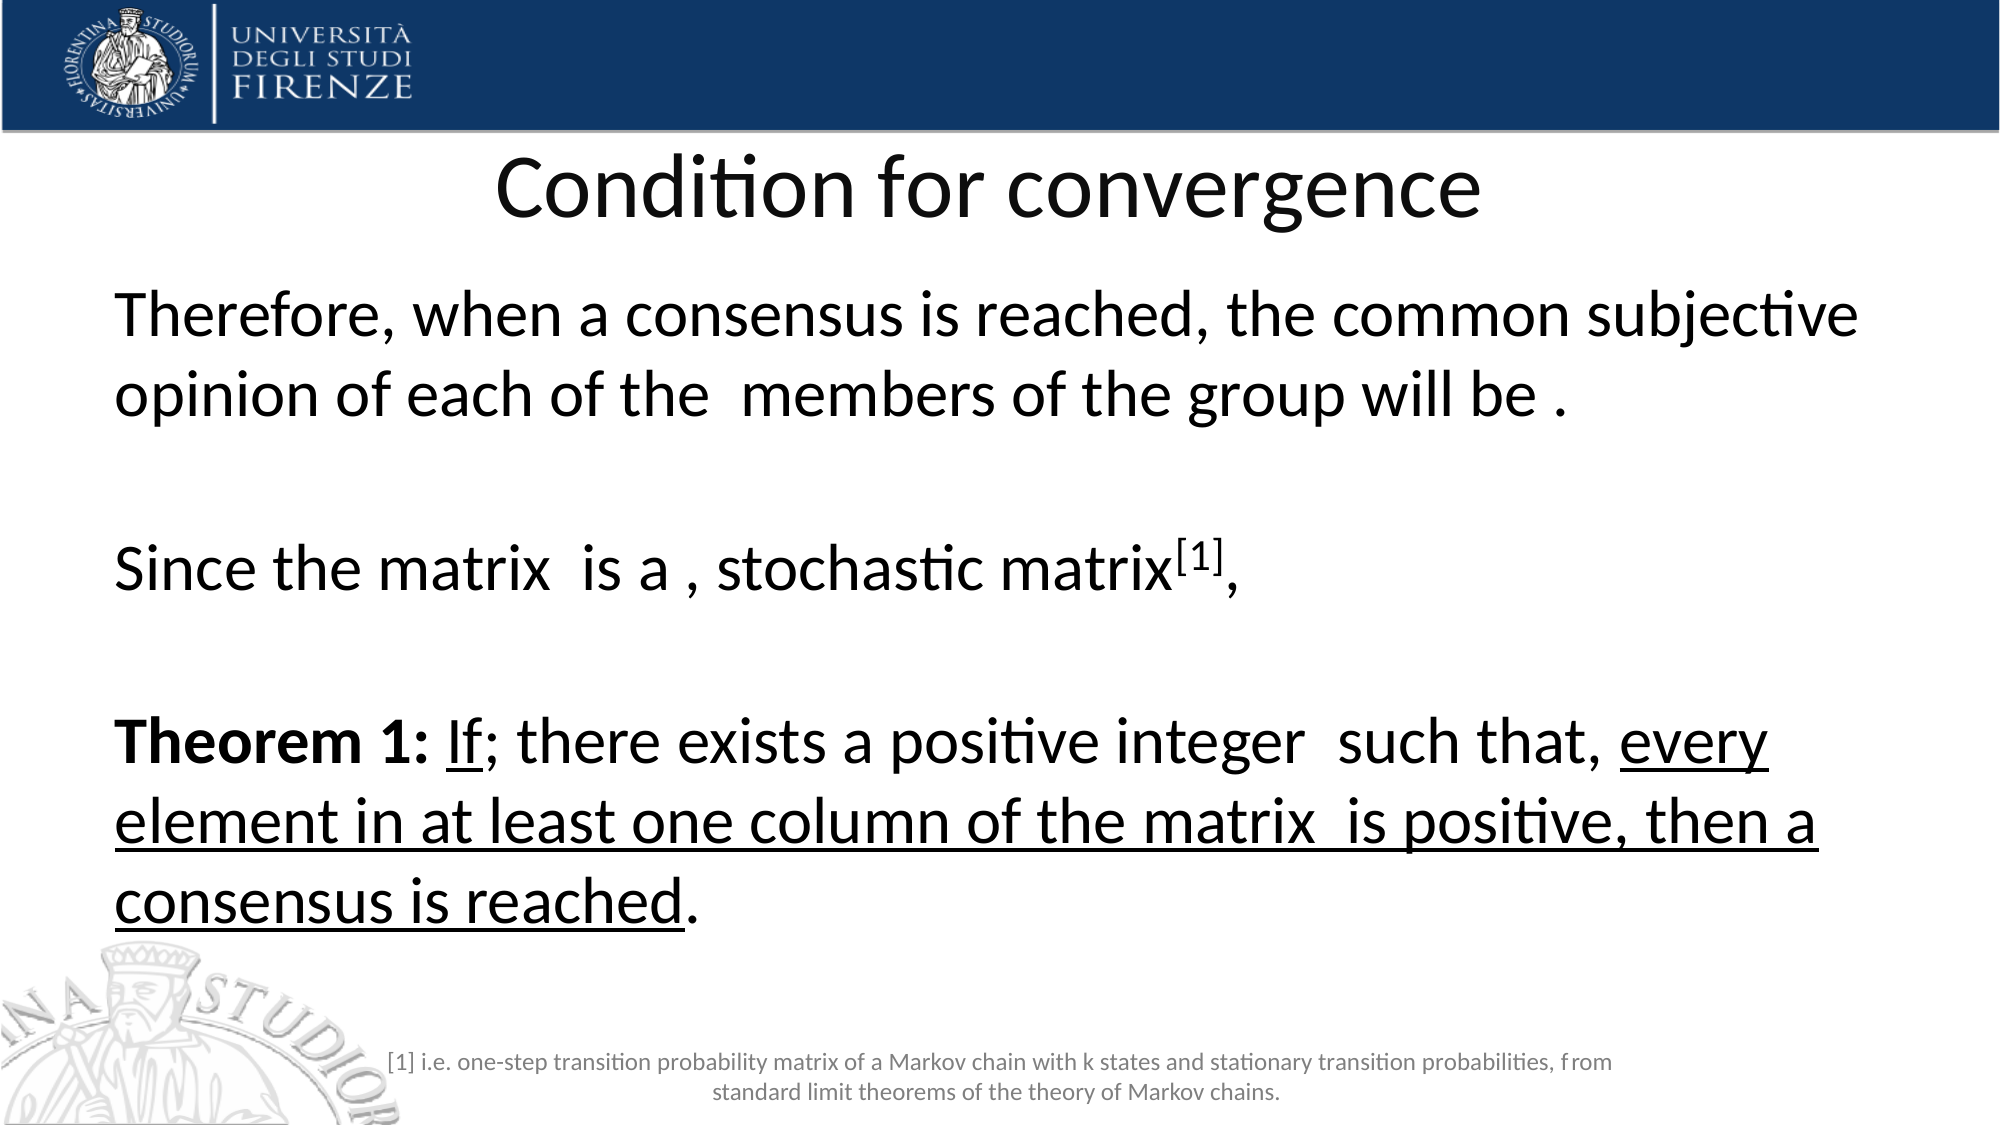

# Condition for convergence
Therefore, when a consensus is reached, the common subjective opinion of each of the members of the group will be .
Since the matrix is a , stochastic matrix[1],
Theorem 1: If; there exists a positive integer such that, every element in at least one column of the matrix is positive, then a consensus is reached.
[1] i.e. one-step transition probability matrix of a Markov chain with k states and stationary transition probabilities, from standard limit theorems of the theory of Markov chains.